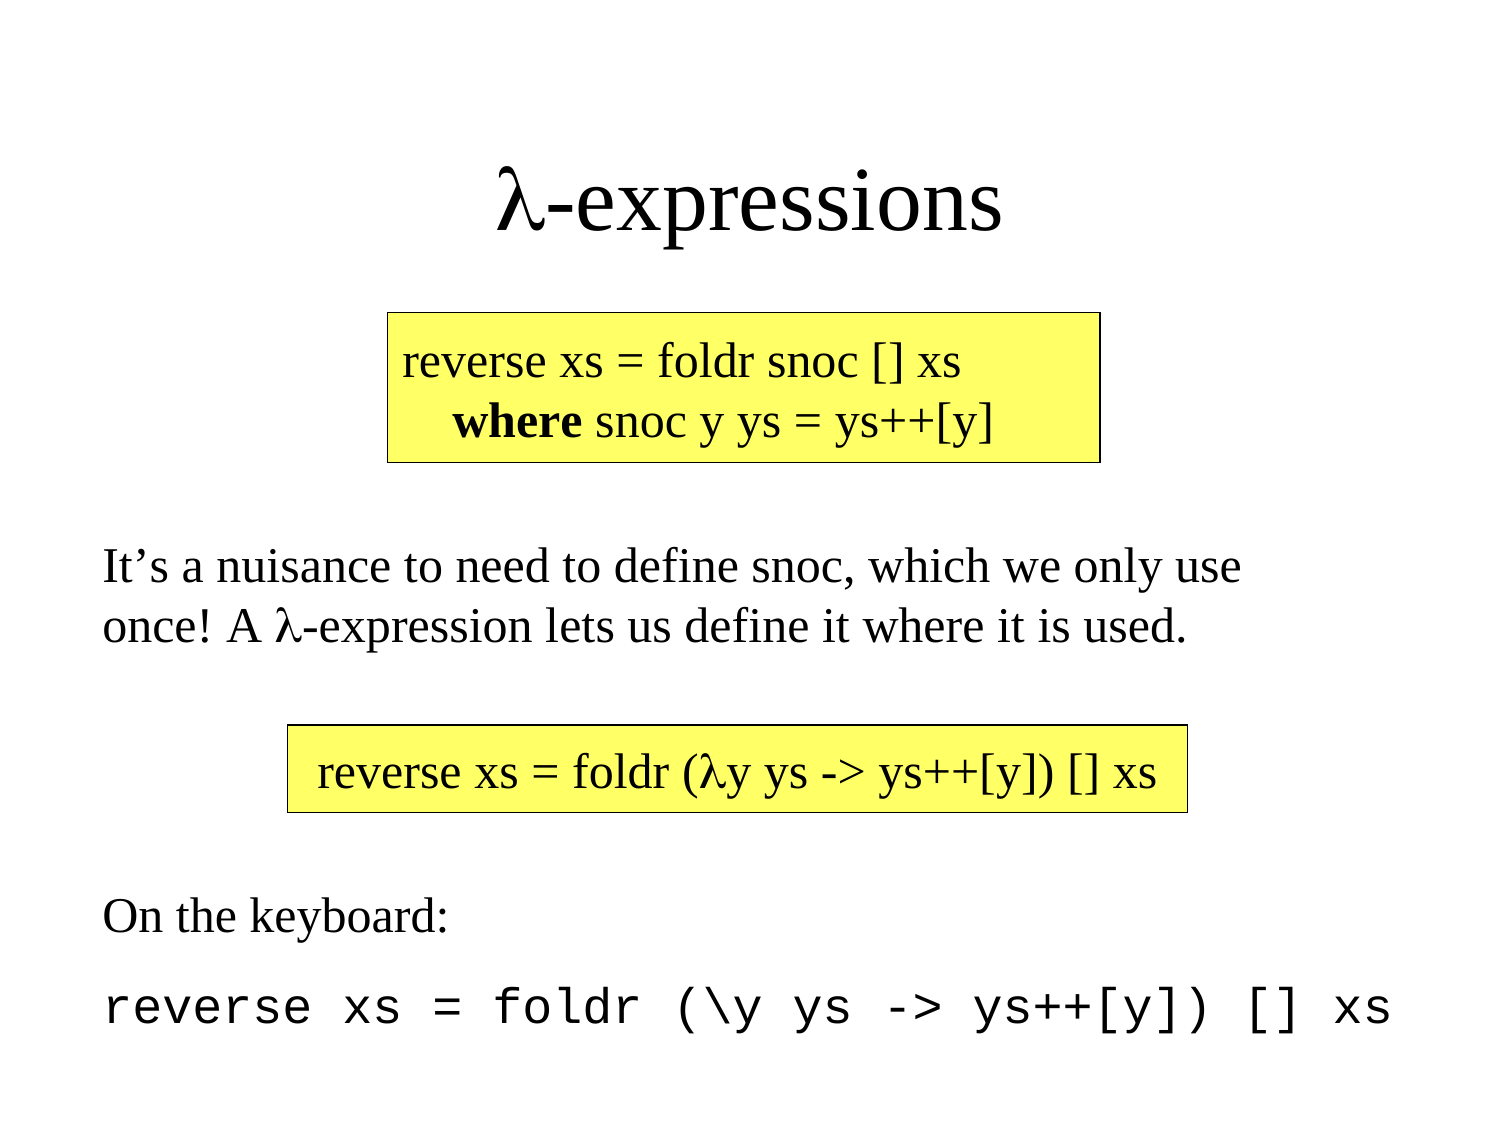

# -expressions
reverse xs = foldr snoc [] xs
 where snoc y ys = ys++[y]
It’s a nuisance to need to define snoc, which we only use once! A -expression lets us define it where it is used.
reverse xs = foldr (y ys -> ys++[y]) [] xs
On the keyboard:
reverse xs = foldr (\y ys -> ys++[y]) [] xs